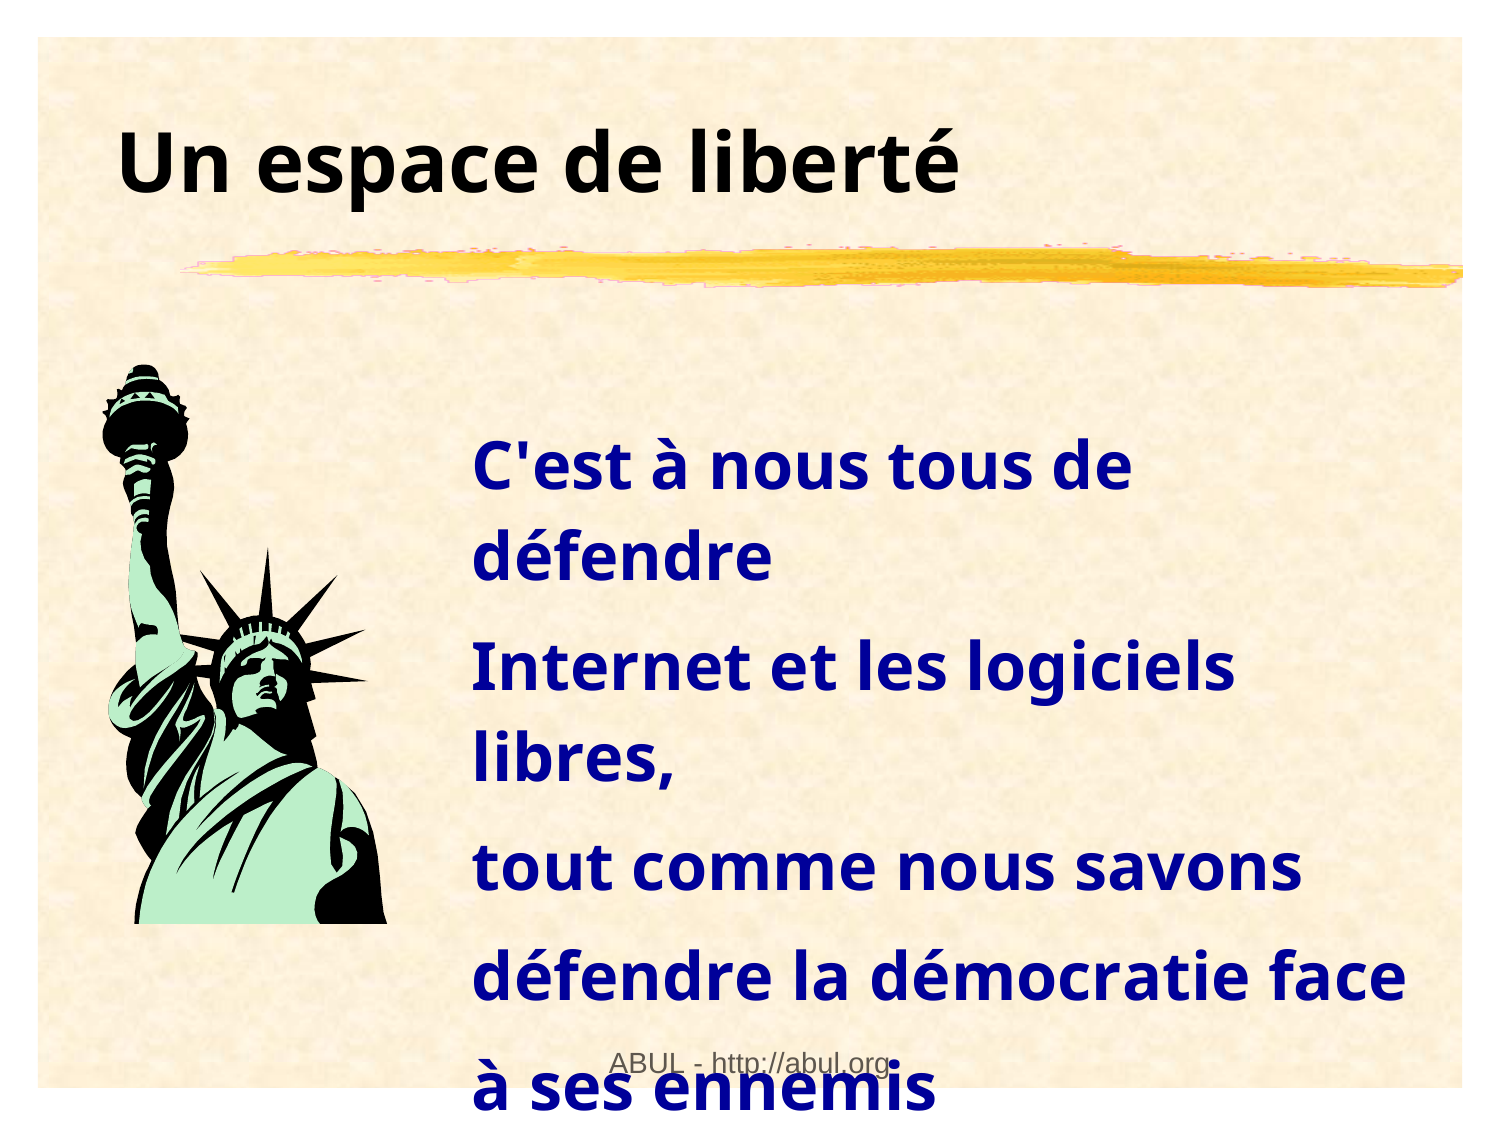

# Un espace de liberté
C'est à nous tous de défendre
Internet et les logiciels libres,
tout comme nous savons
défendre la démocratie face
à ses ennemis